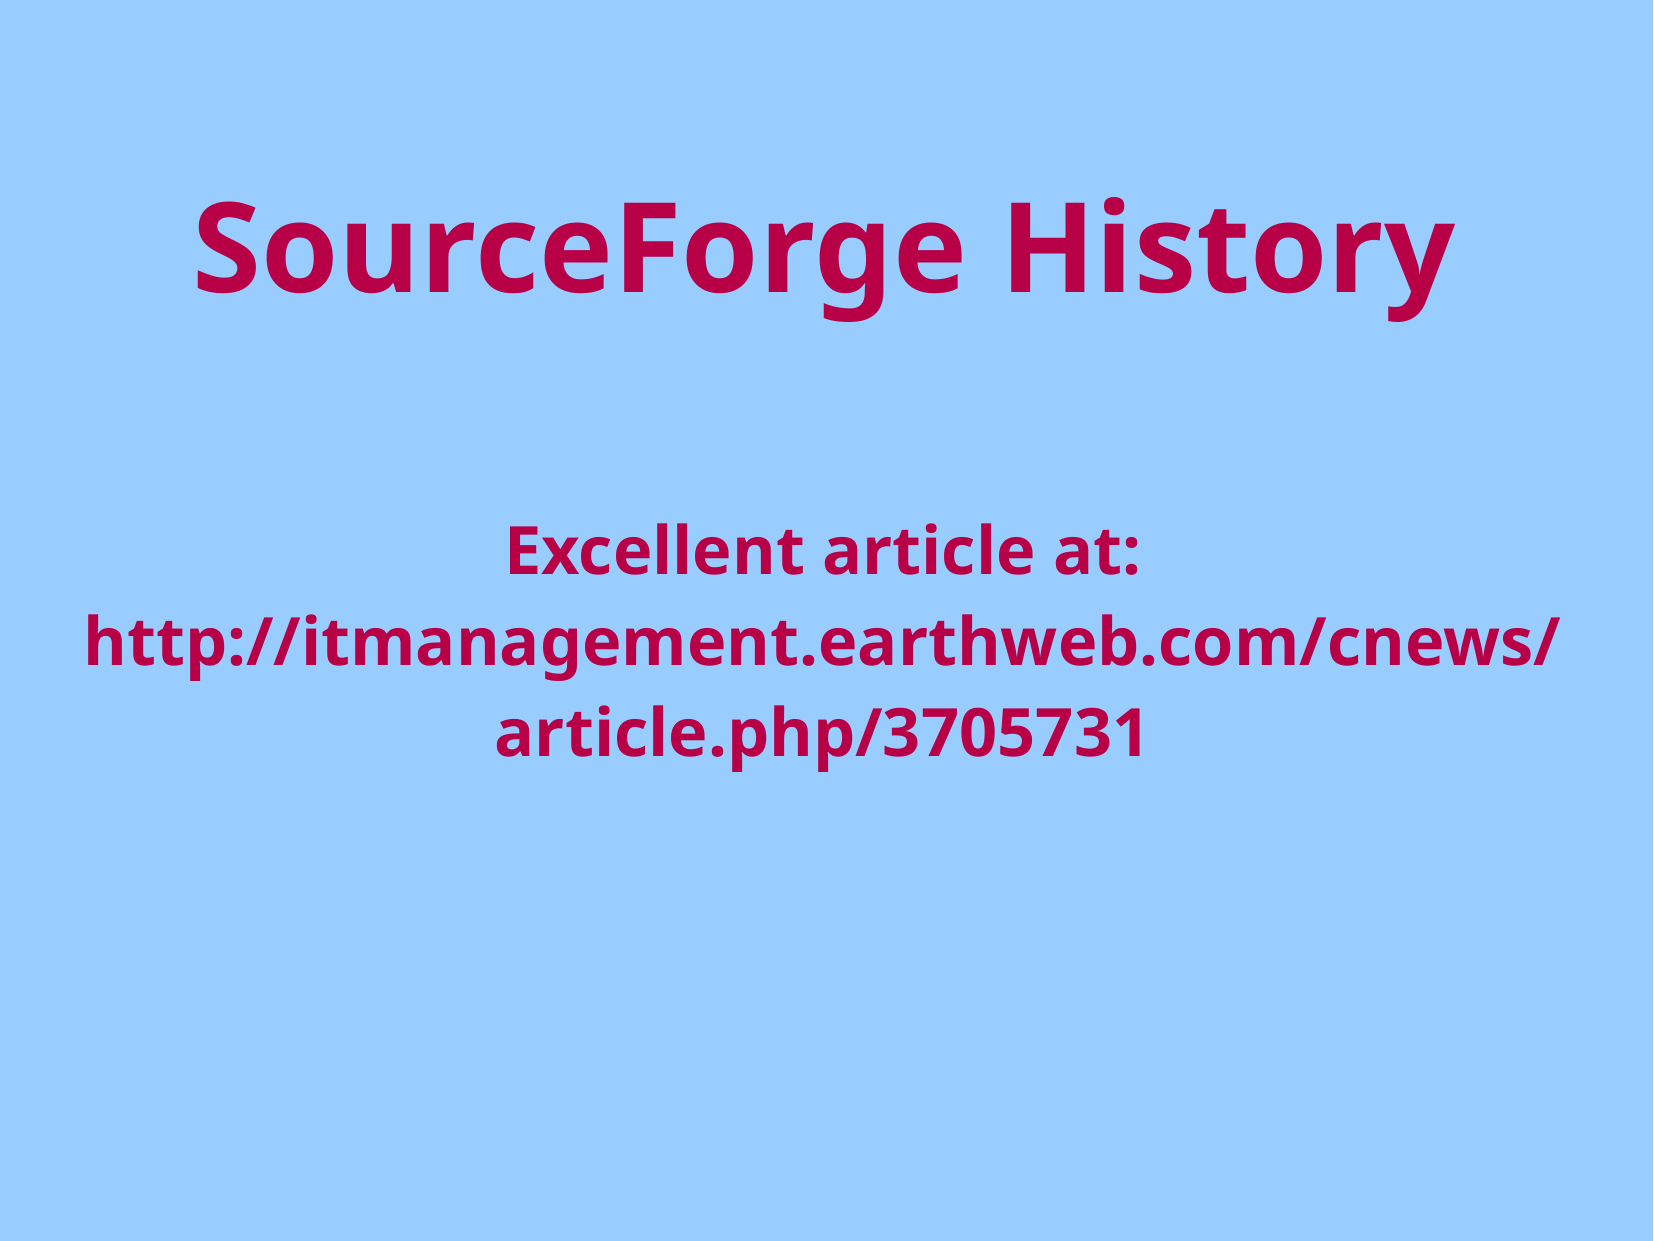

SourceForge History
Excellent article at:
http://itmanagement.earthweb.com/cnews/
article.php/3705731